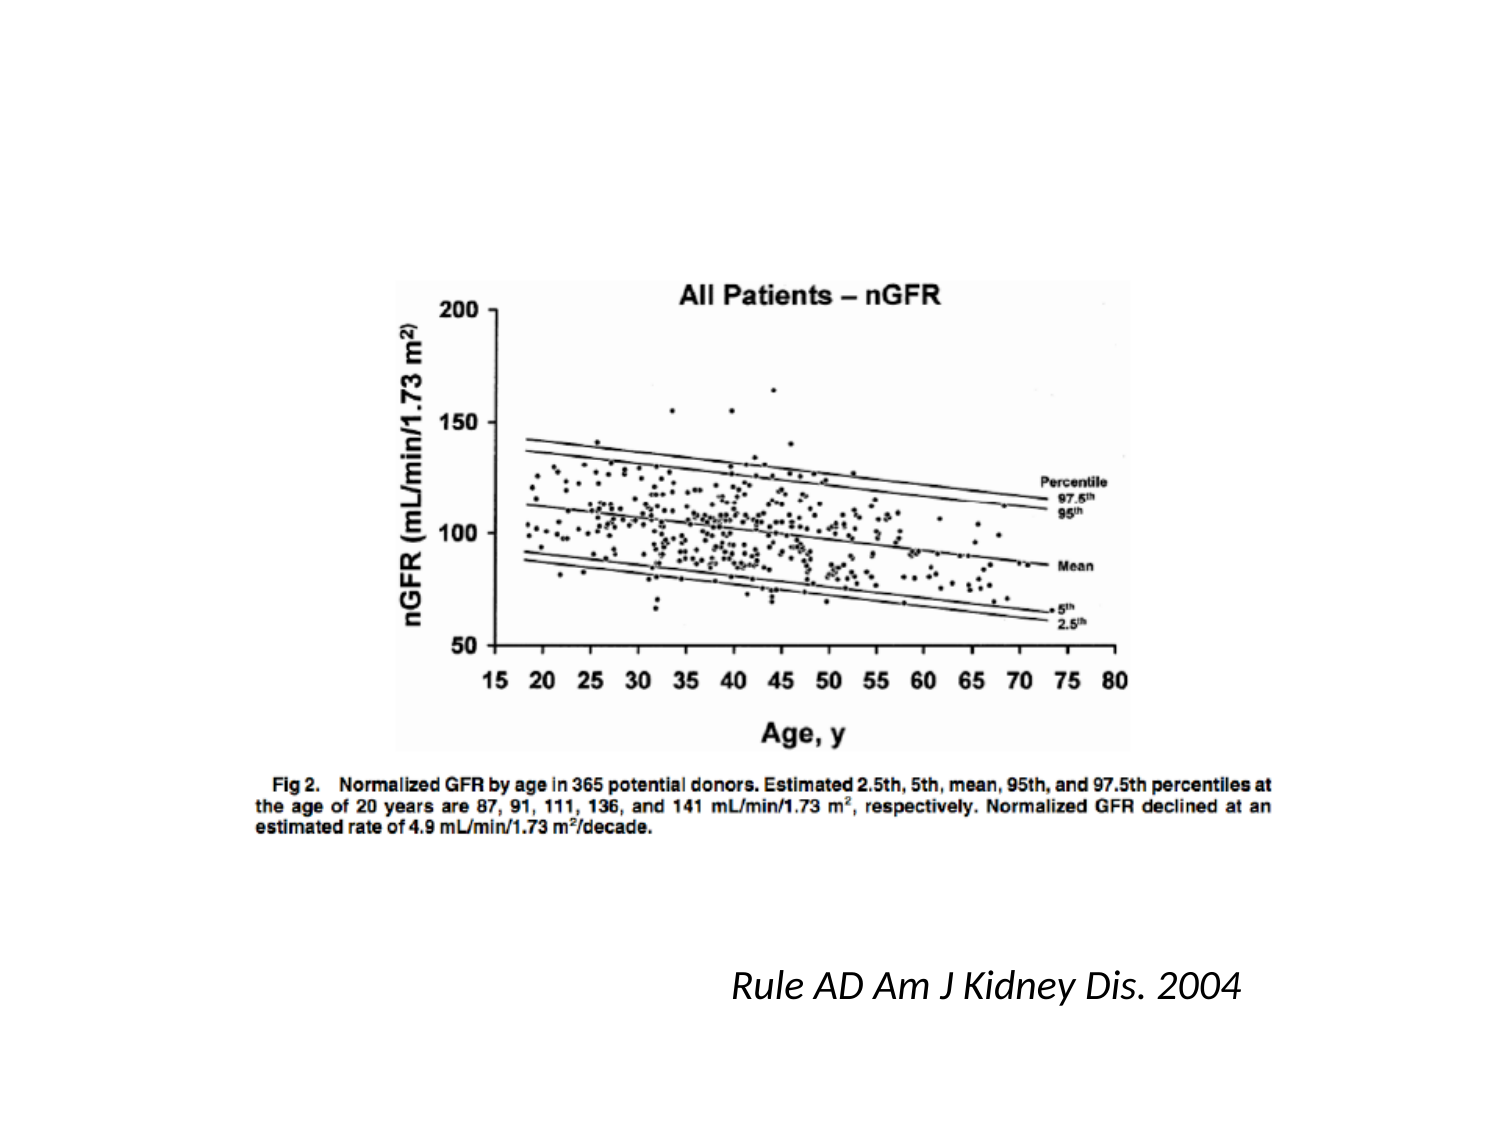

Rule AD Am J Kidney Dis. 2004